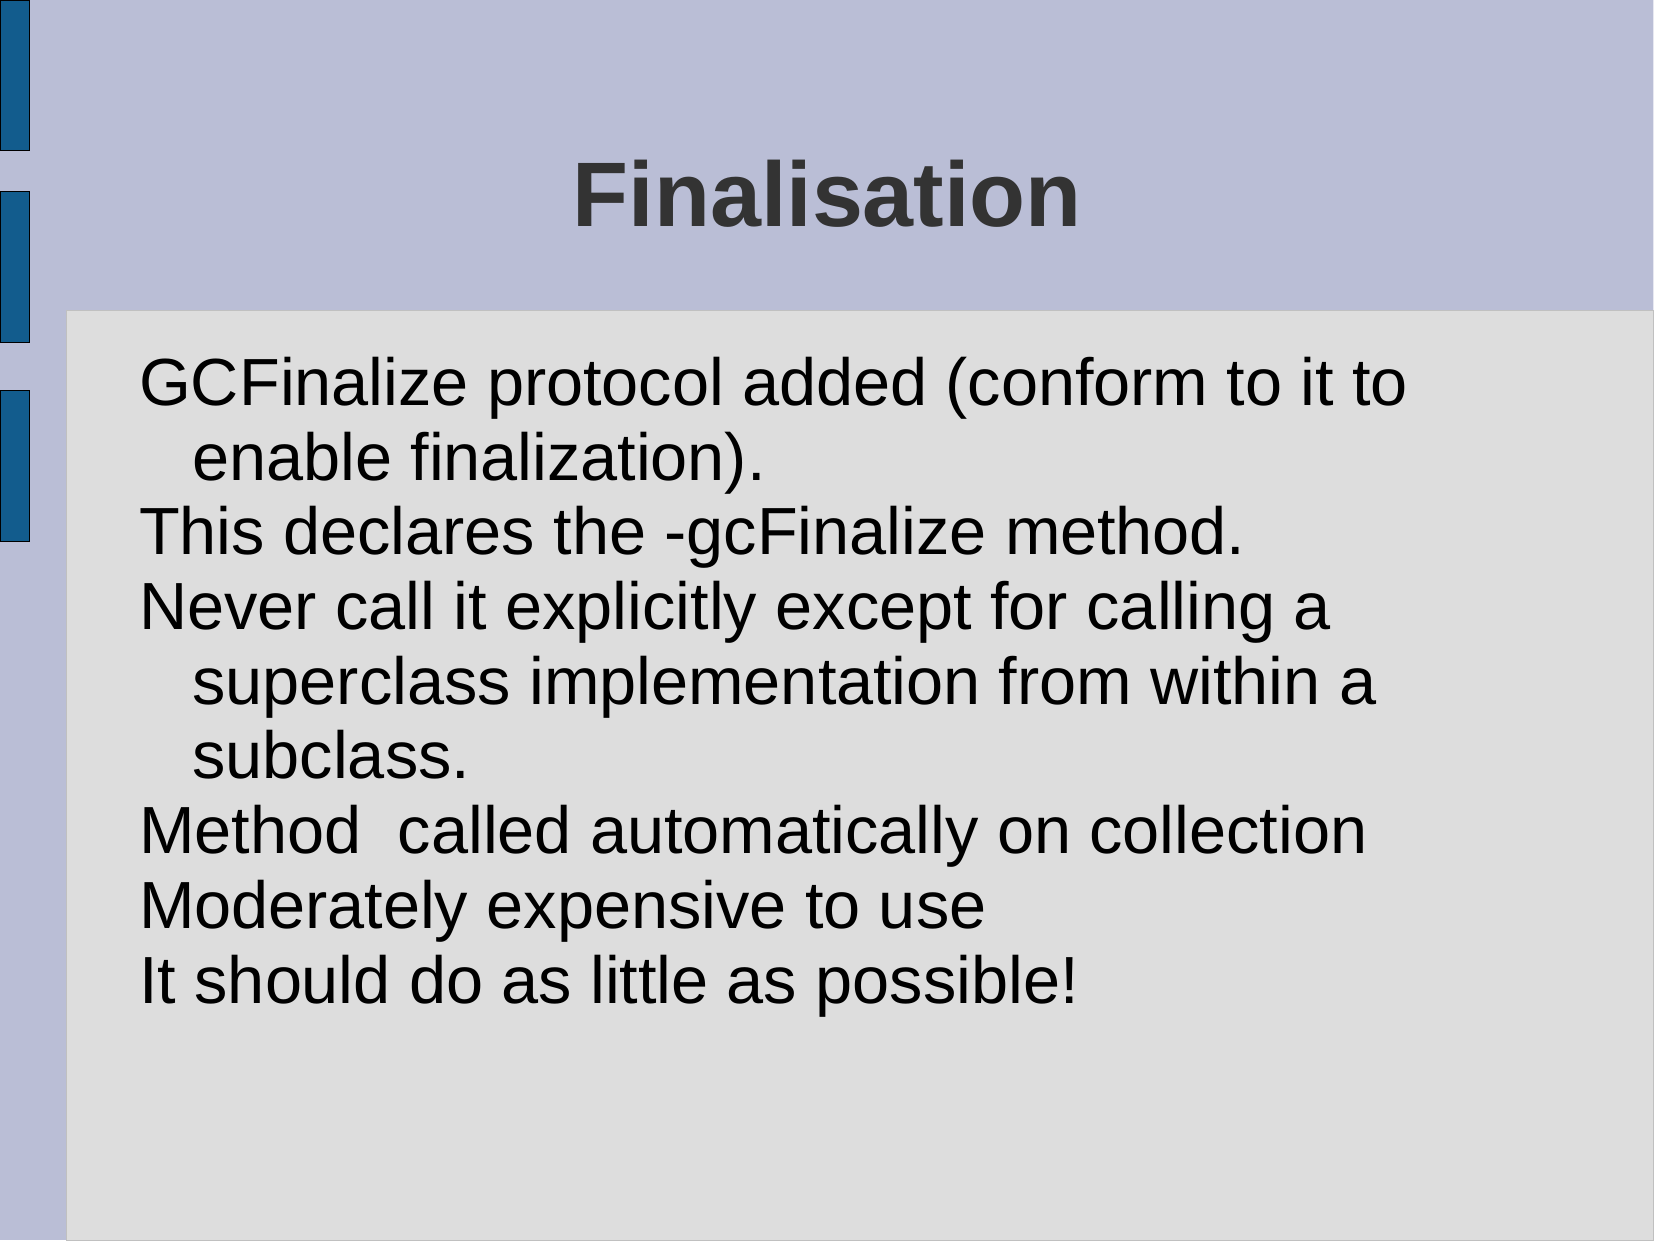

# Finalisation
GCFinalize protocol added (conform to it to enable finalization).
This declares the -gcFinalize method.
Never call it explicitly except for calling a superclass implementation from within a subclass.
Method called automatically on collection
Moderately expensive to use
It should do as little as possible!